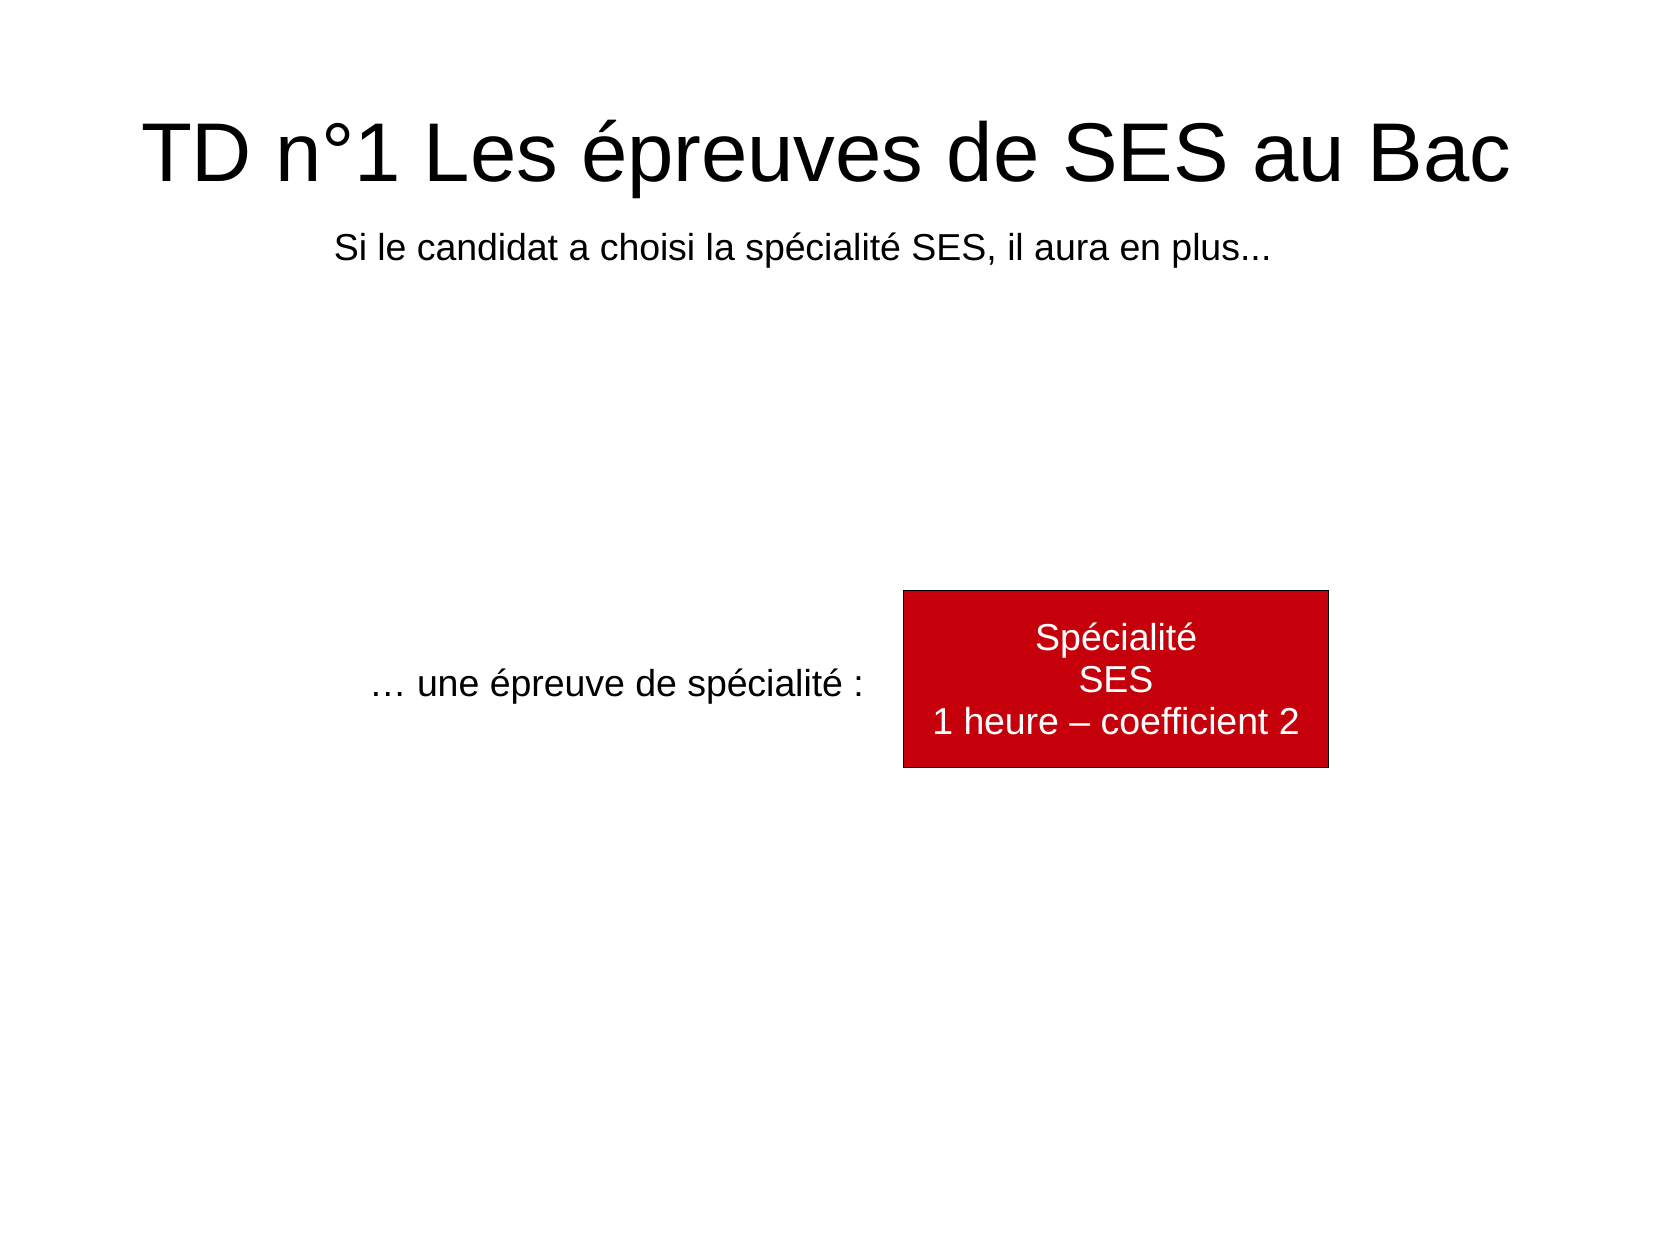

# TD n°1 Les épreuves de SES au Bac
Si le candidat a choisi la spécialité SES, il aura en plus...
Spécialité
SES
1 heure – coefficient 2
… une épreuve de spécialité :